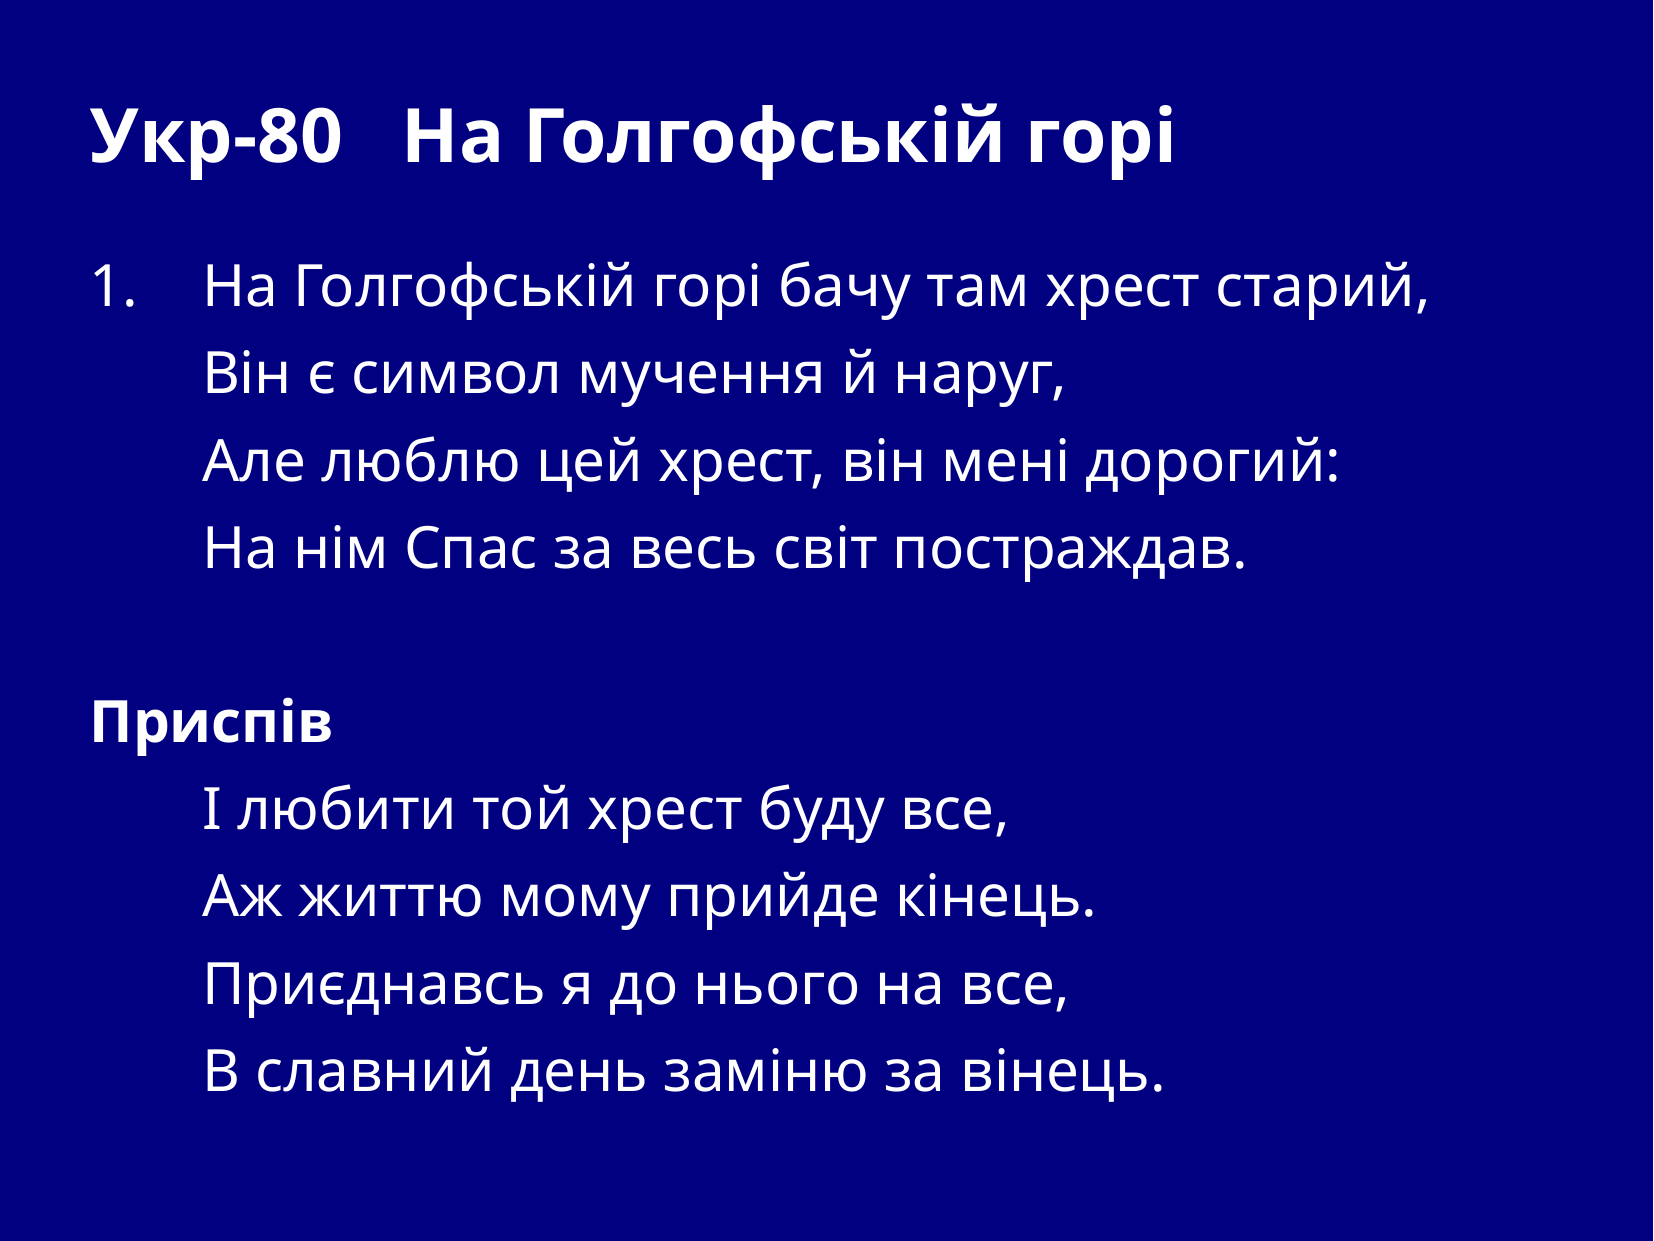

Укр-80 На Голгофській горі
1.	На Голгофській горі бачу там хрест старий,
	Він є символ мучення й наруг,
	Але люблю цей хрест, він мені дорогий:
	На нім Спас за весь світ постраждав.
Приспів
	І любити той хрест буду все,
	Аж життю мому прийде кінець.
	Приєднавсь я до нього на все,
	В славний день заміню за вінець.